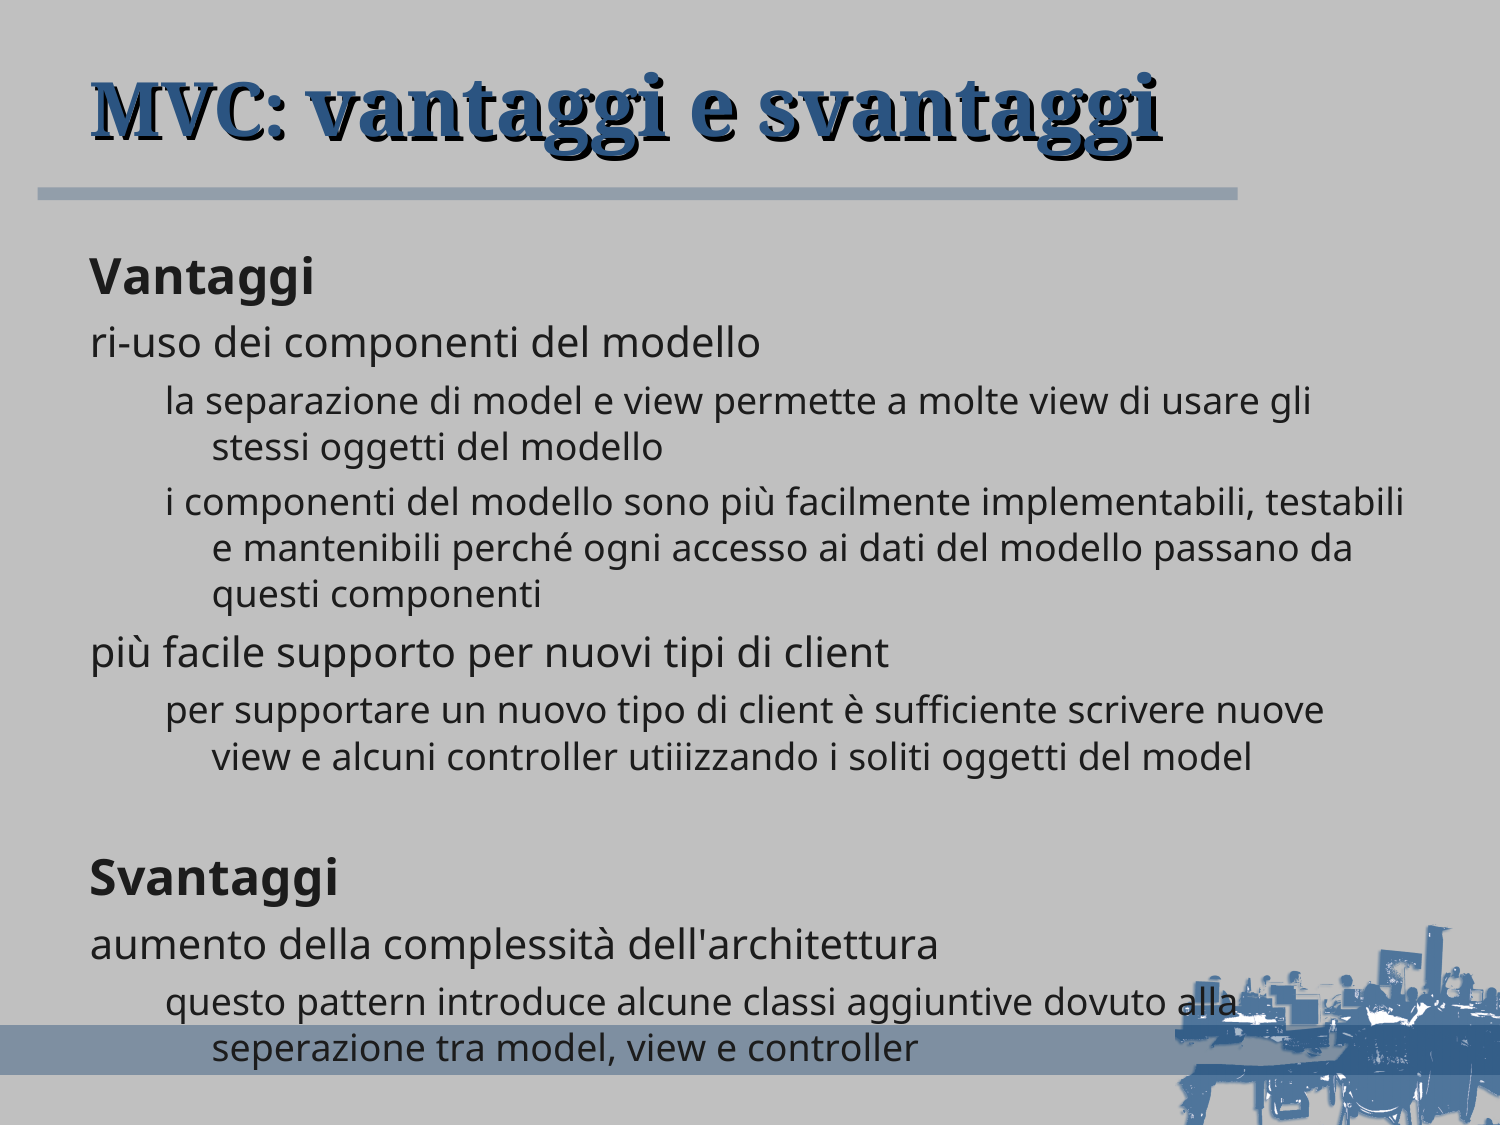

# MVC: vantaggi e svantaggi
Vantaggi
ri-uso dei componenti del modello
la separazione di model e view permette a molte view di usare gli stessi oggetti del modello
i componenti del modello sono più facilmente implementabili, testabili e mantenibili perché ogni accesso ai dati del modello passano da questi componenti
più facile supporto per nuovi tipi di client
per supportare un nuovo tipo di client è sufficiente scrivere nuove view e alcuni controller utiiizzando i soliti oggetti del model
Svantaggi
aumento della complessità dell'architettura
questo pattern introduce alcune classi aggiuntive dovuto alla seperazione tra model, view e controller